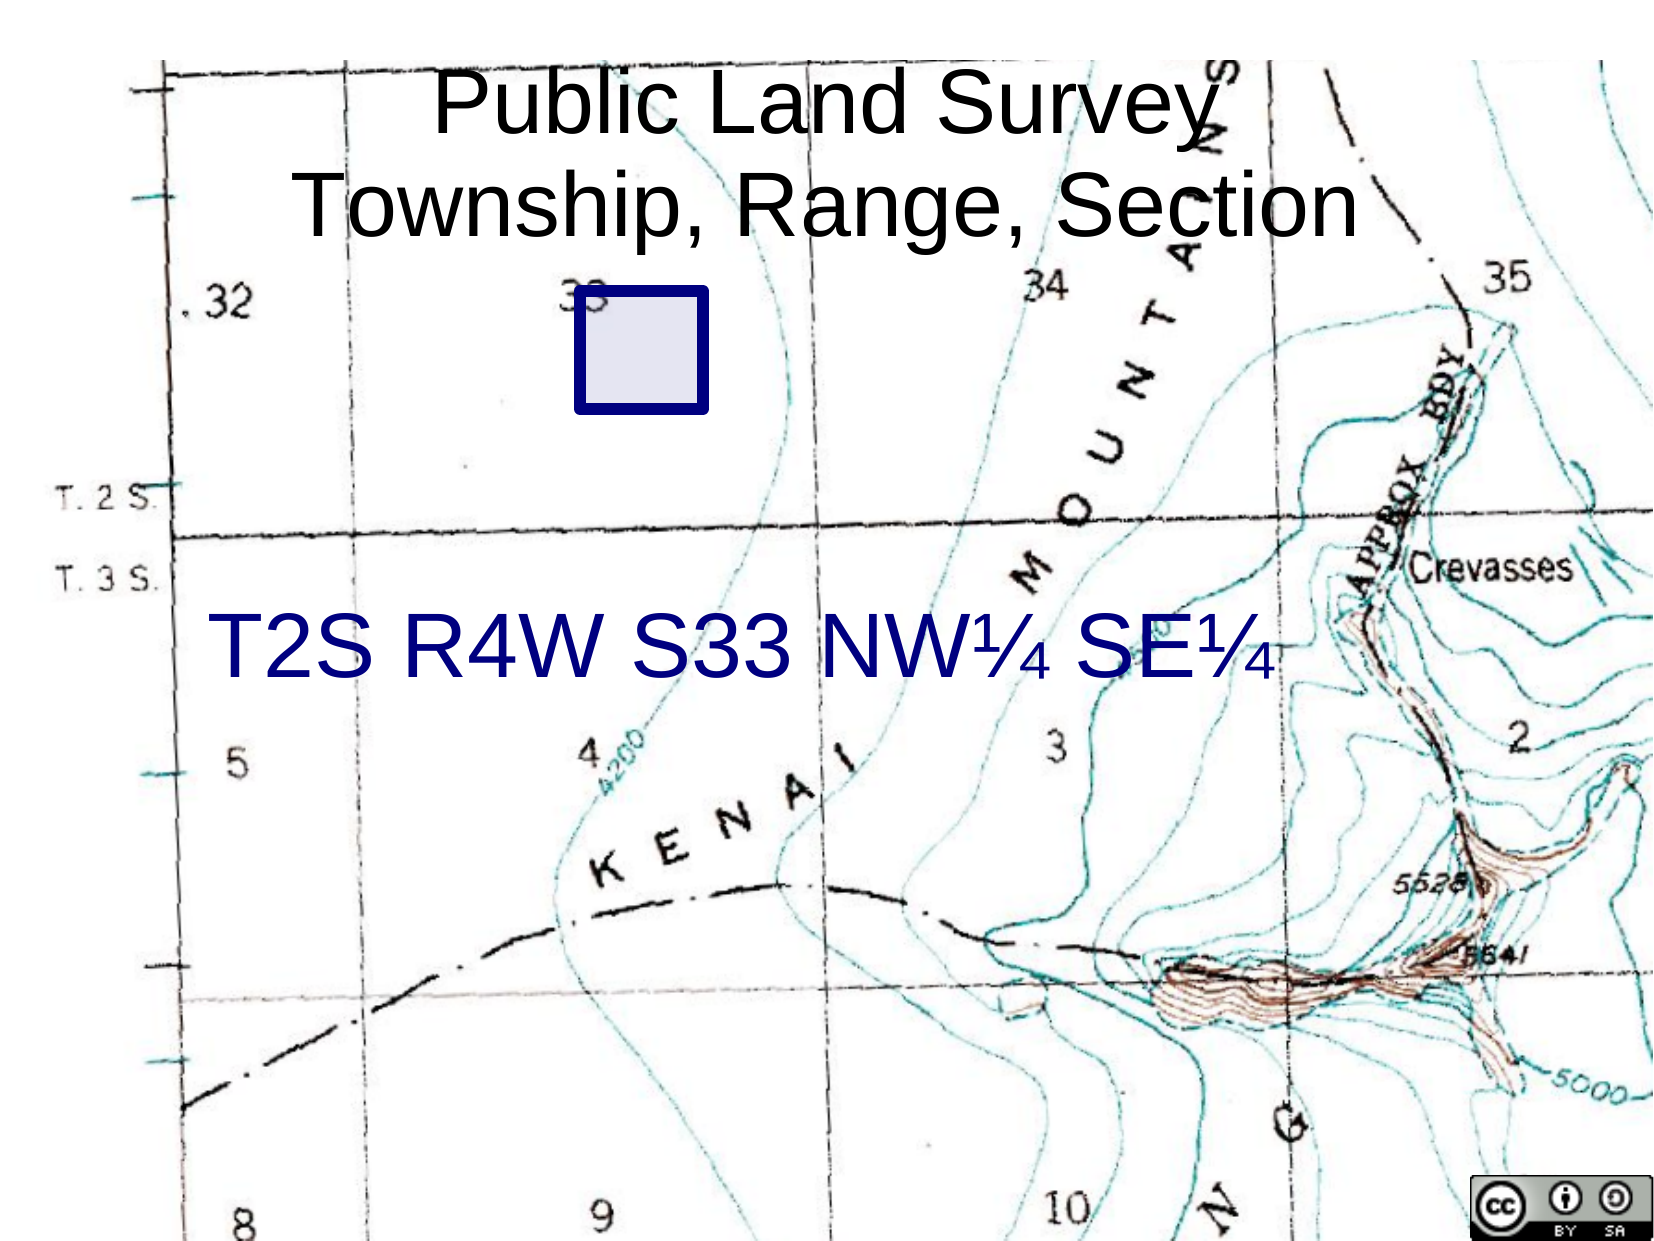

# Public Land Survey Township, Range, Section
T2S R4W S33 NW¼ SE¼